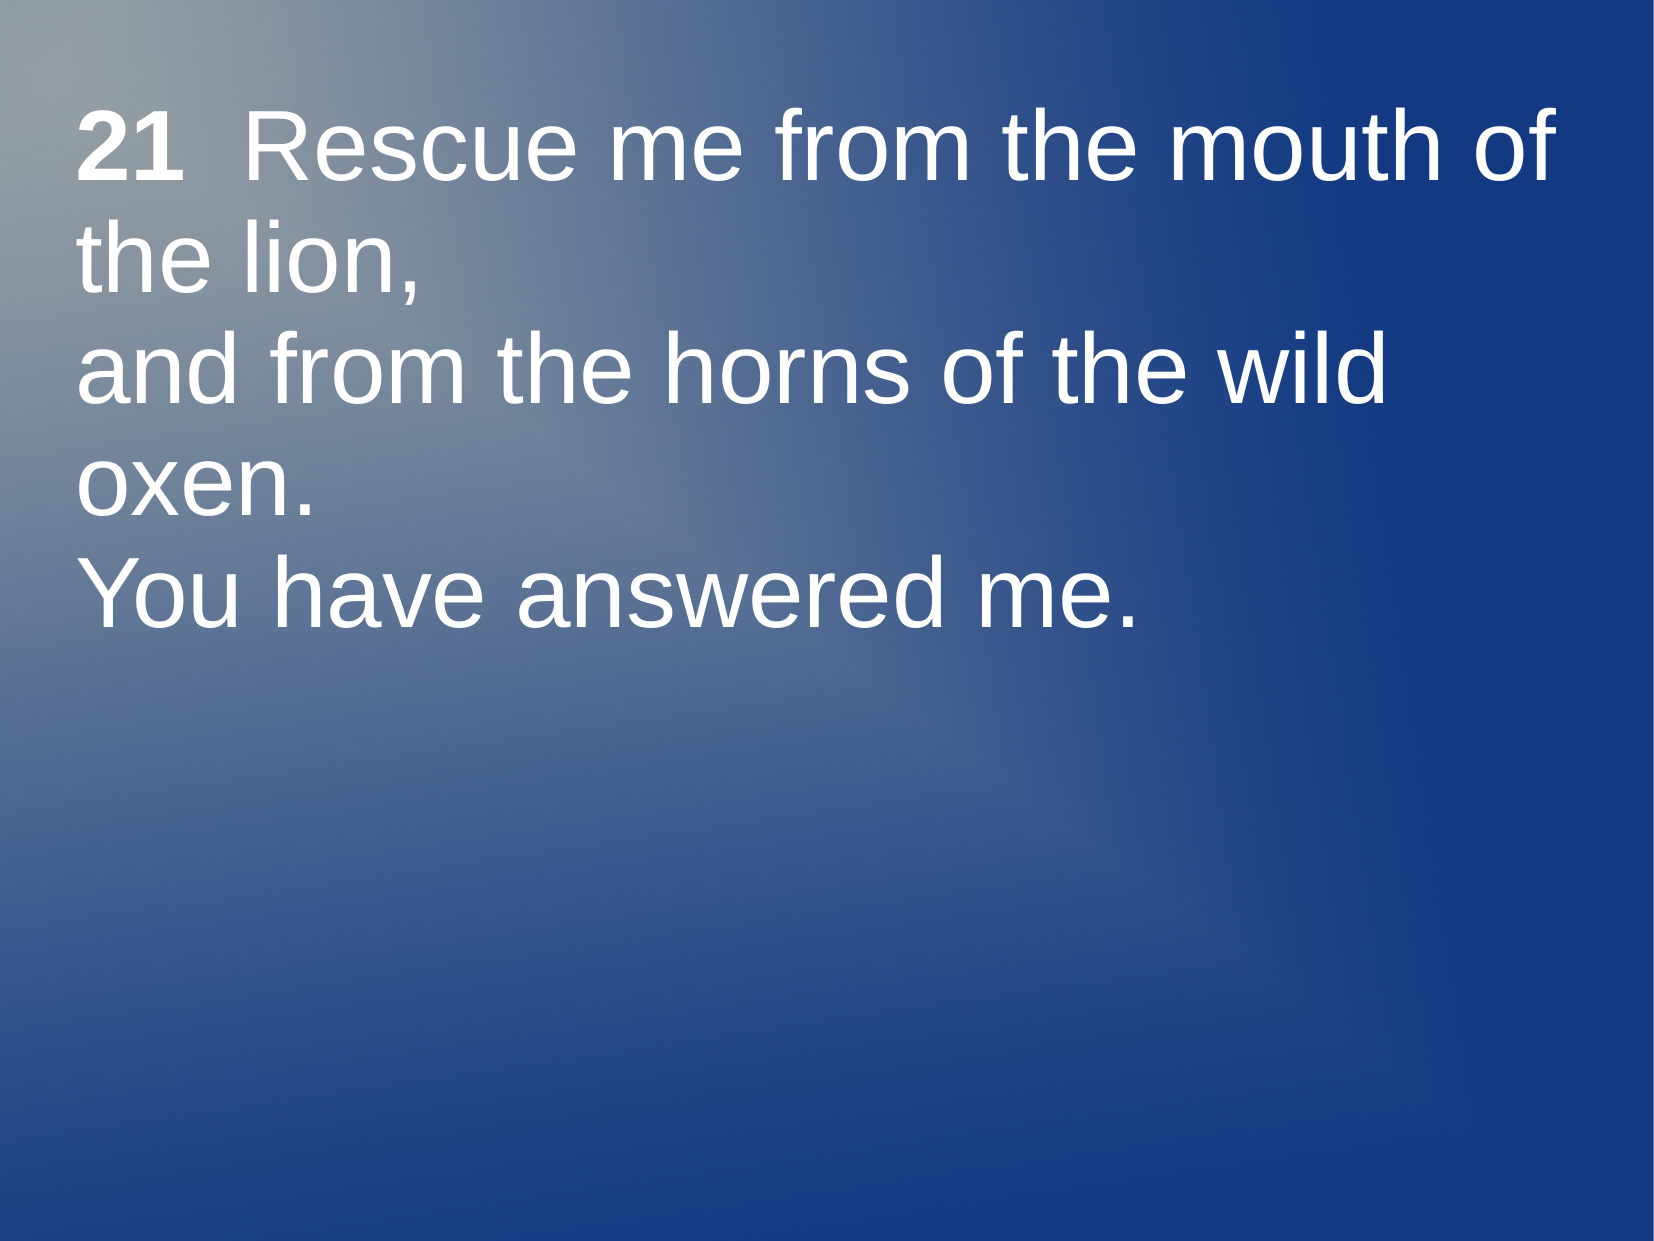

# 21  Rescue me from the mouth of the lion, and from the horns of the wild oxen. You have answered me.